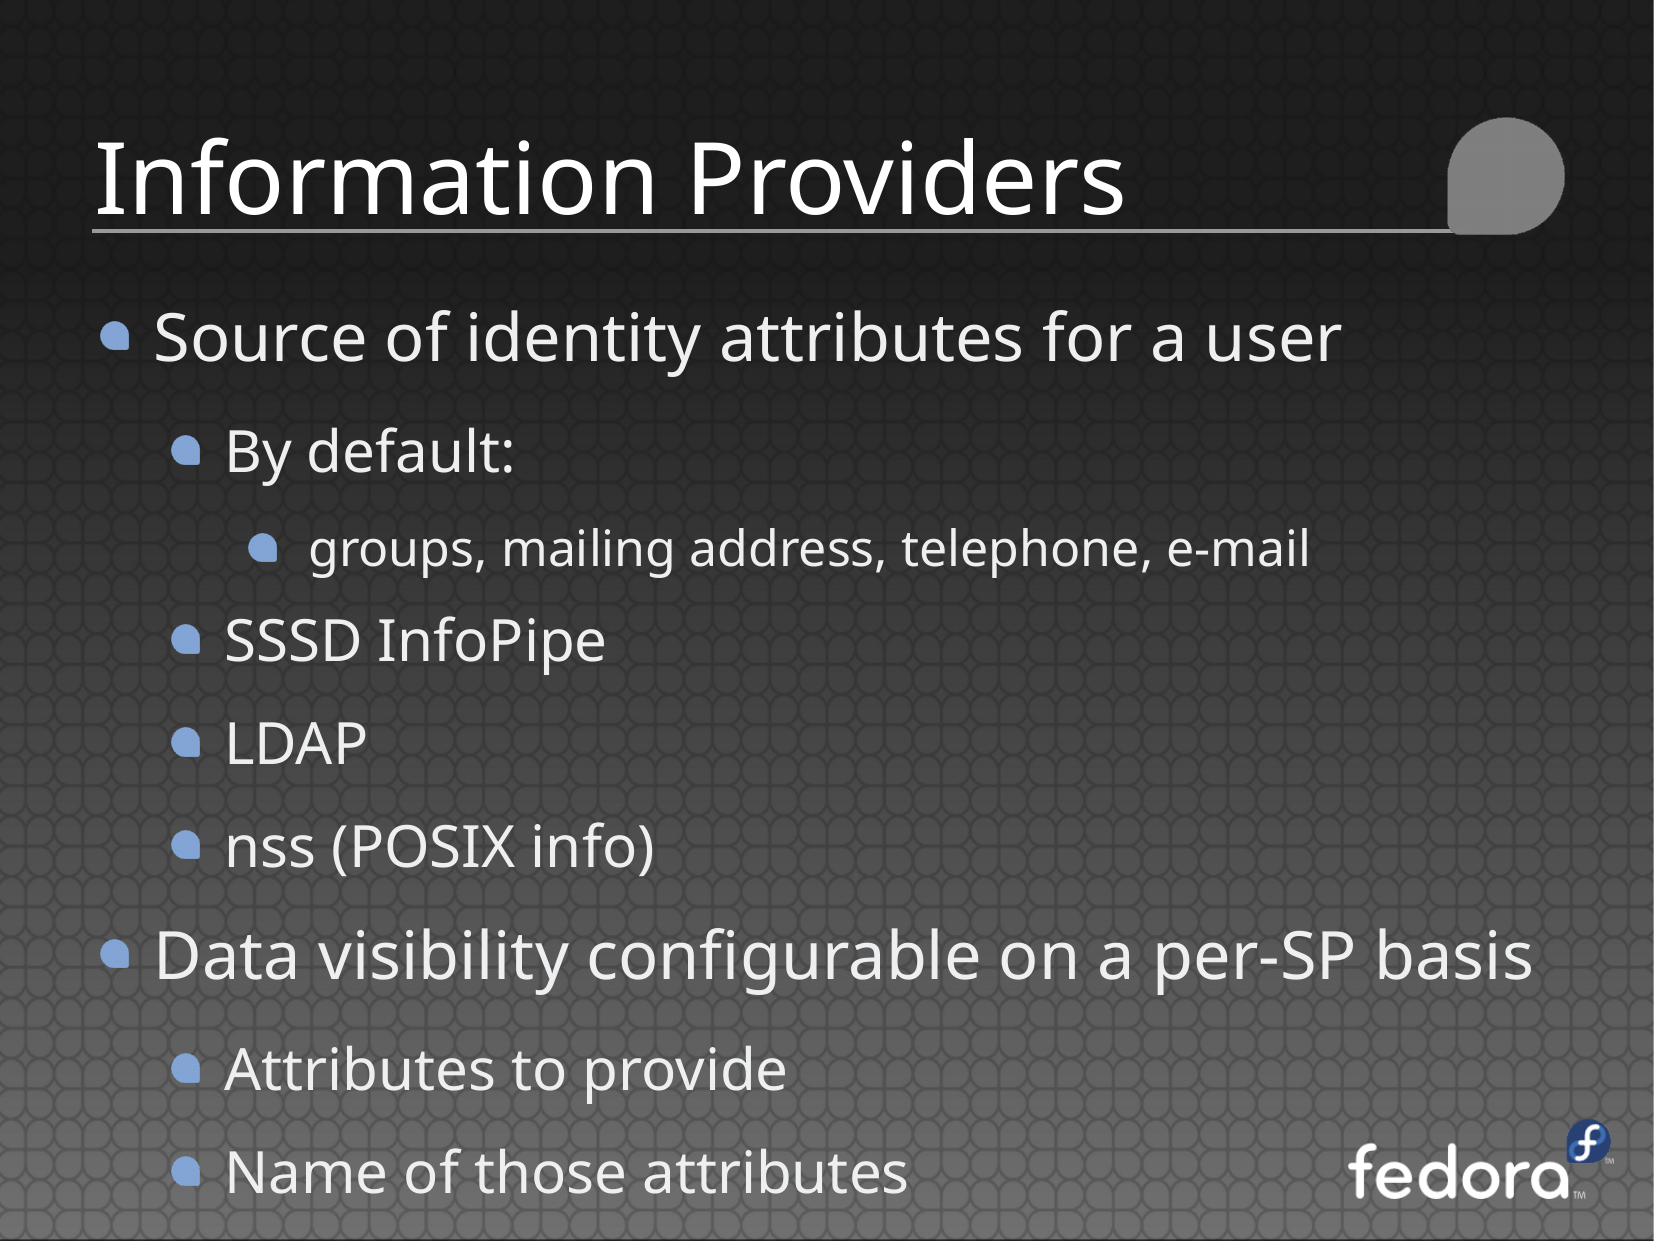

Information Providers
# Source of identity attributes for a user
By default:
 groups, mailing address, telephone, e-mail
SSSD InfoPipe
LDAP
nss (POSIX info)
Data visibility configurable on a per-SP basis
Attributes to provide
Name of those attributes